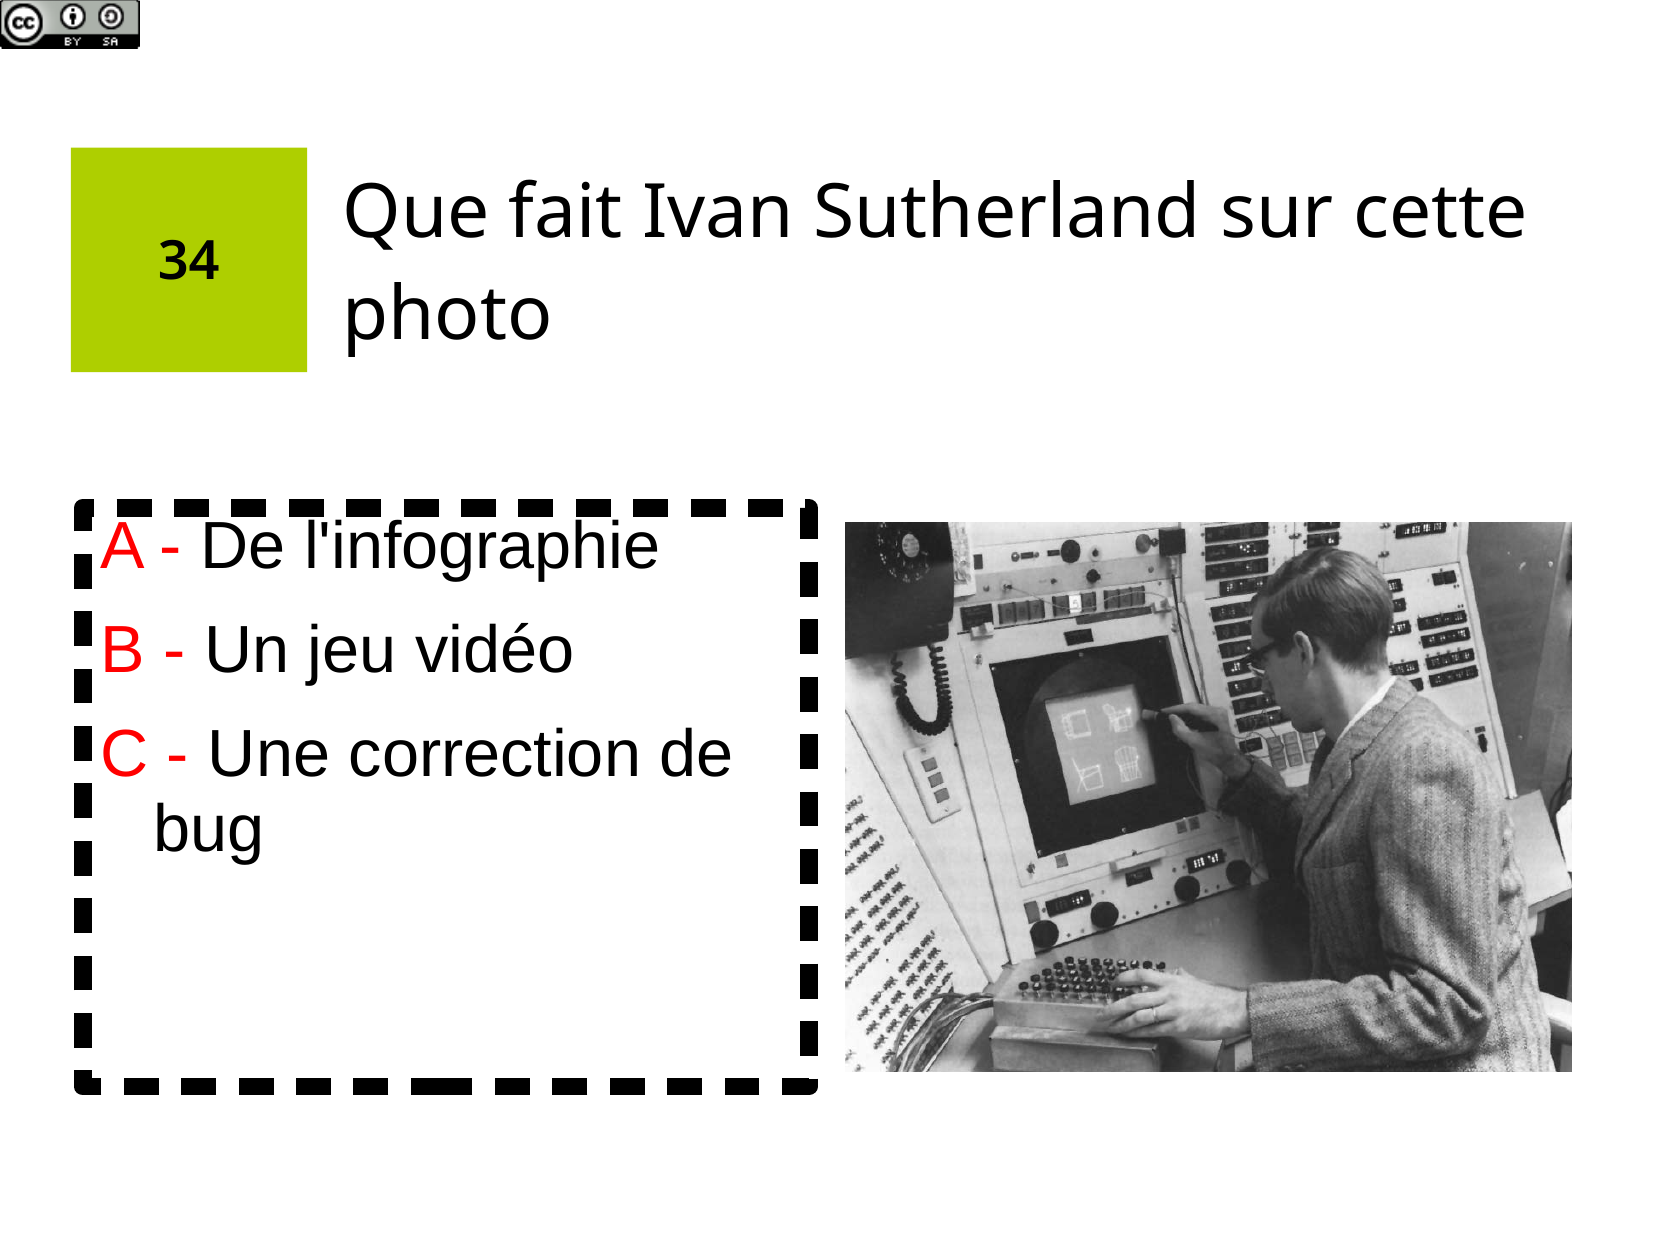

# Que fait Ivan Sutherland sur cette photo
34
De l'infographie
Un jeu vidéo
Une correction de bug